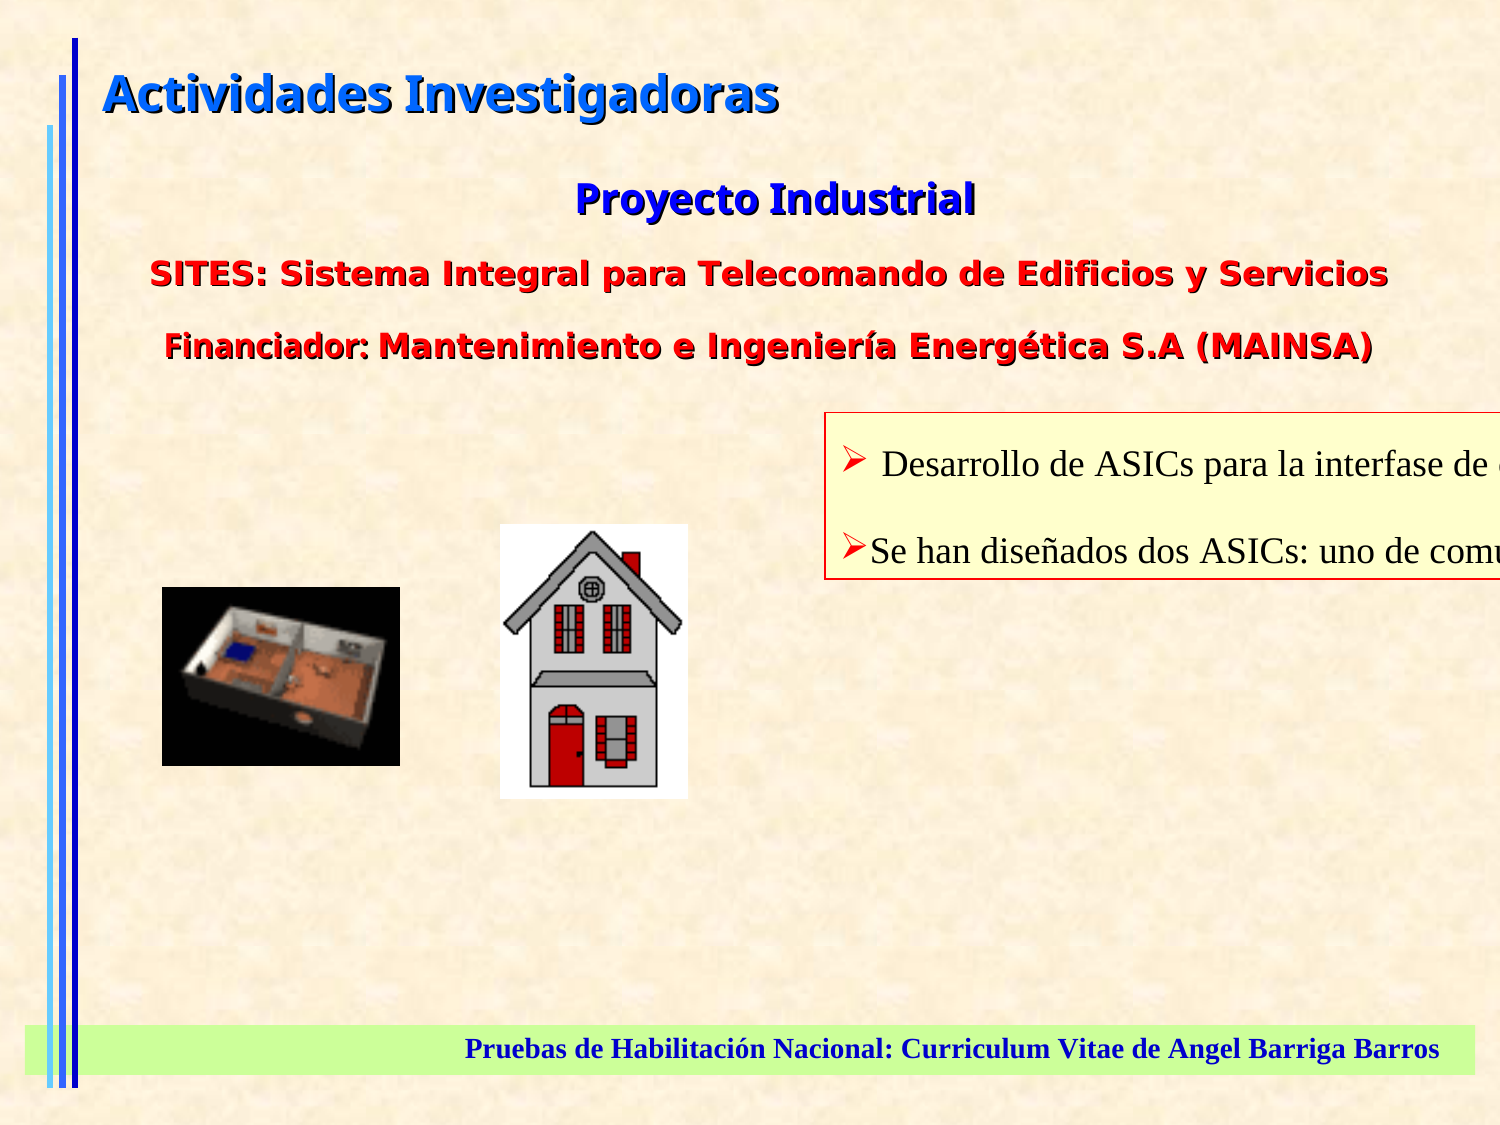

Actividades Investigadoras
Proyecto Industrial
SITES: Sistema Integral para Telecomando de Edificios y Servicios
Financiador: Mantenimiento e Ingeniería Energética S.A (MAINSA)
 Desarrollo de ASICs para la interfase de campo de un sistema de adquisición de datos por control remoto.
Se han diseñados dos ASICs: uno de comunicaciones y otro de interfaz con sensores y actuadores